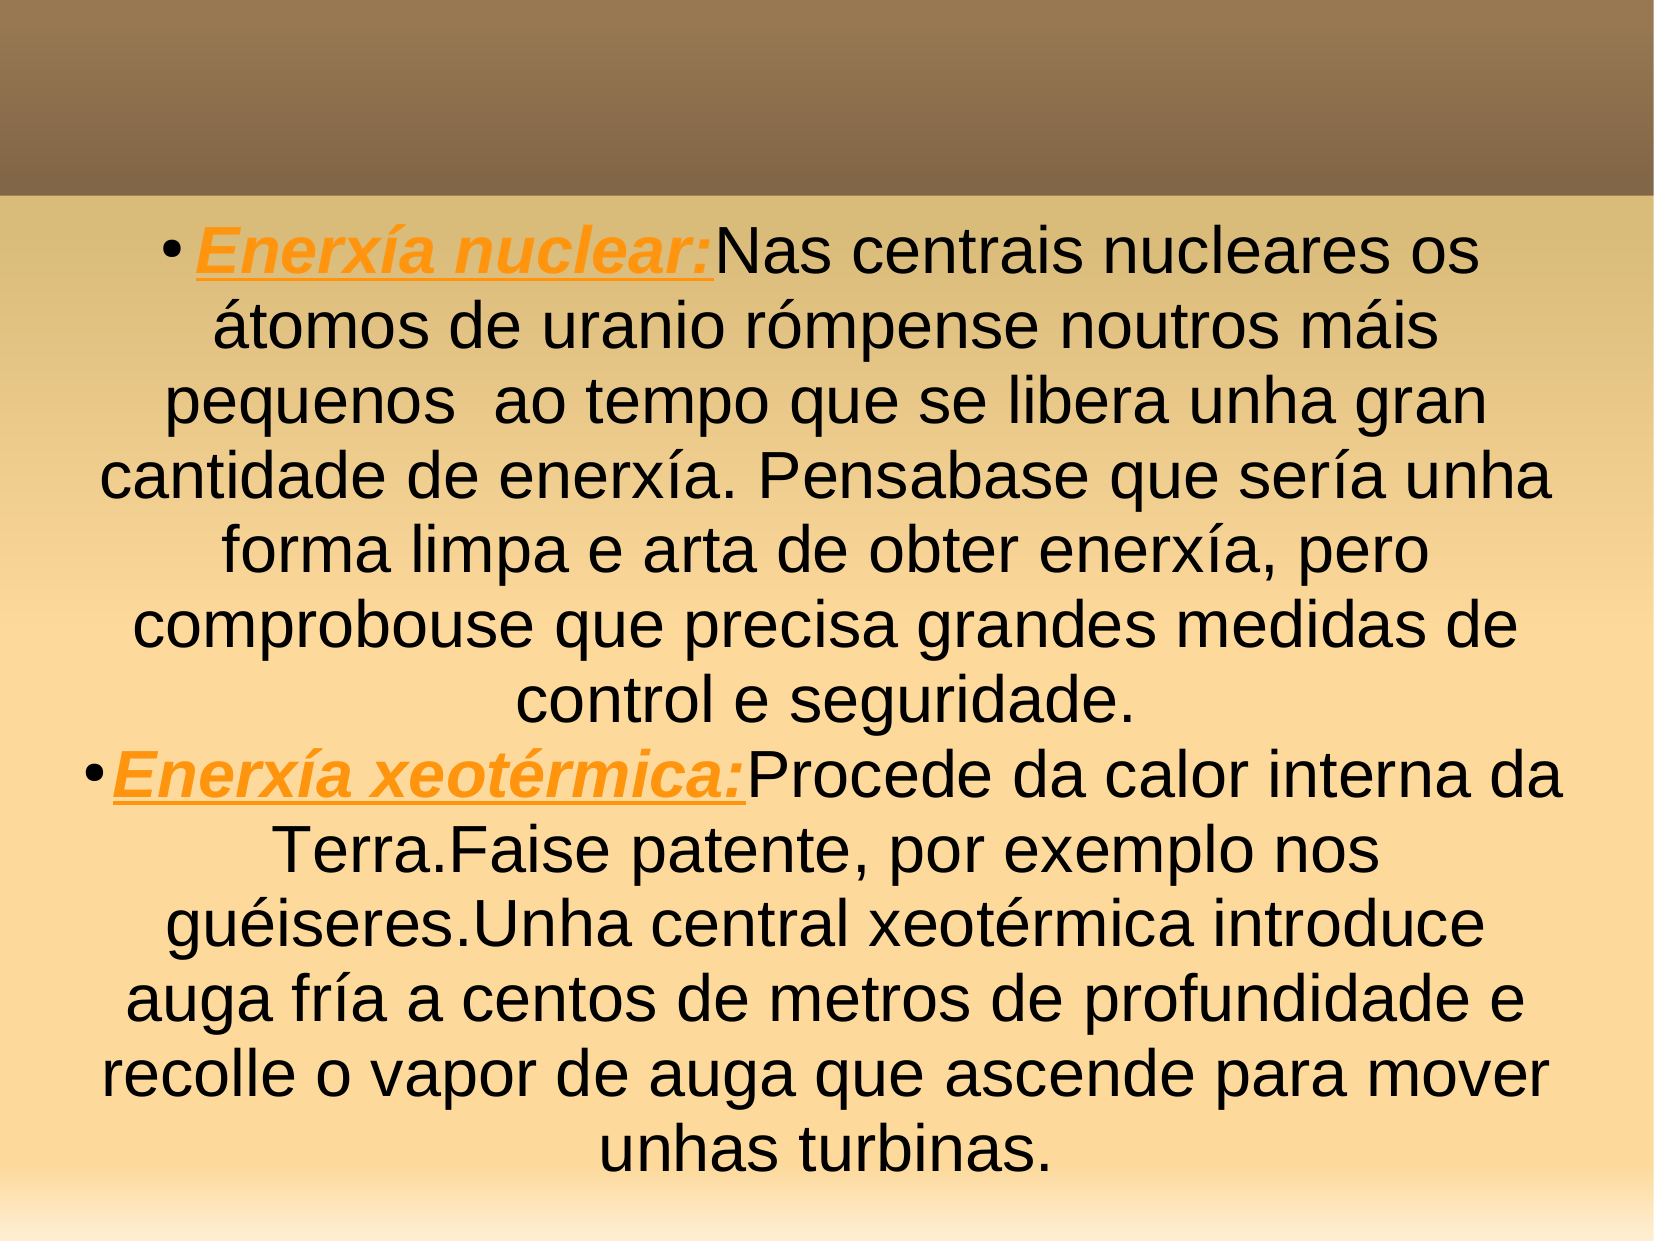

# Enerxía nuclear:Nas centrais nucleares os átomos de uranio rómpense noutros máis pequenos ao tempo que se libera unha gran cantidade de enerxía. Pensabase que sería unha forma limpa e arta de obter enerxía, pero comprobouse que precisa grandes medidas de control e seguridade.
Enerxía xeotérmica:Procede da calor interna da Terra.Faise patente, por exemplo nos guéiseres.Unha central xeotérmica introduce auga fría a centos de metros de profundidade e recolle o vapor de auga que ascende para mover unhas turbinas.